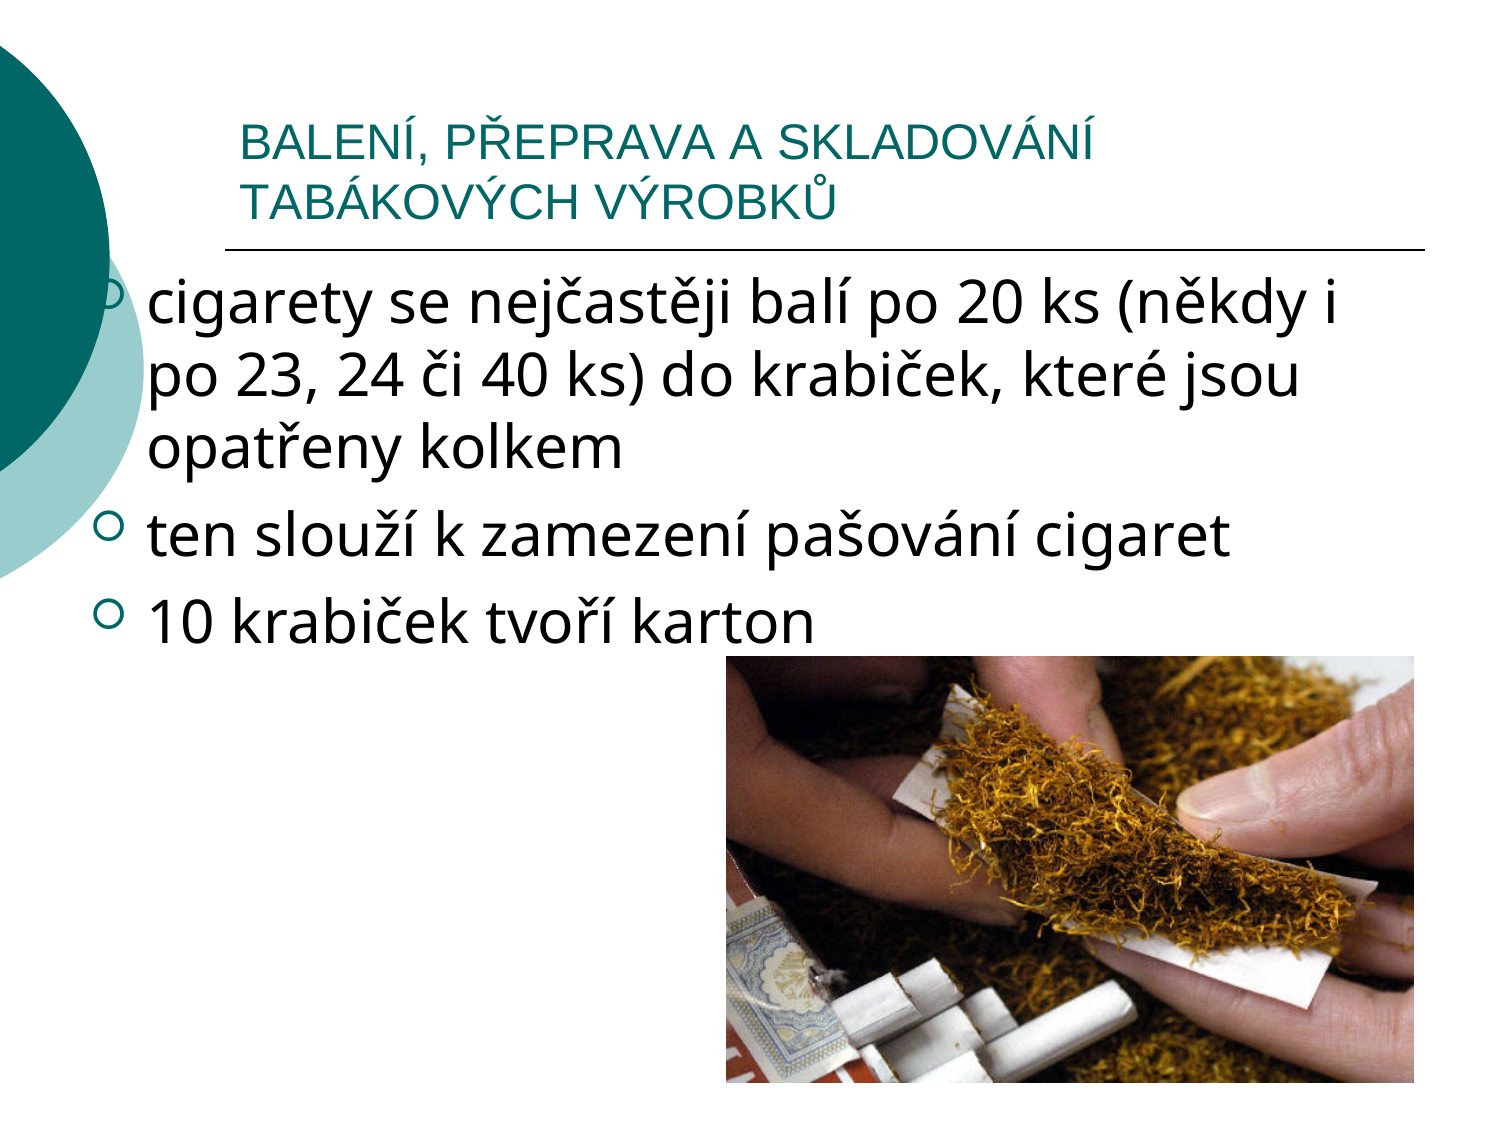

# BALENÍ, PŘEPRAVA A SKLADOVÁNÍ TABÁKOVÝCH VÝROBKŮ
cigarety se nejčastěji balí po 20 ks (někdy i po 23, 24 či 40 ks) do krabiček, které jsou opatřeny kolkem
ten slouží k zamezení pašování cigaret
10 krabiček tvoří karton